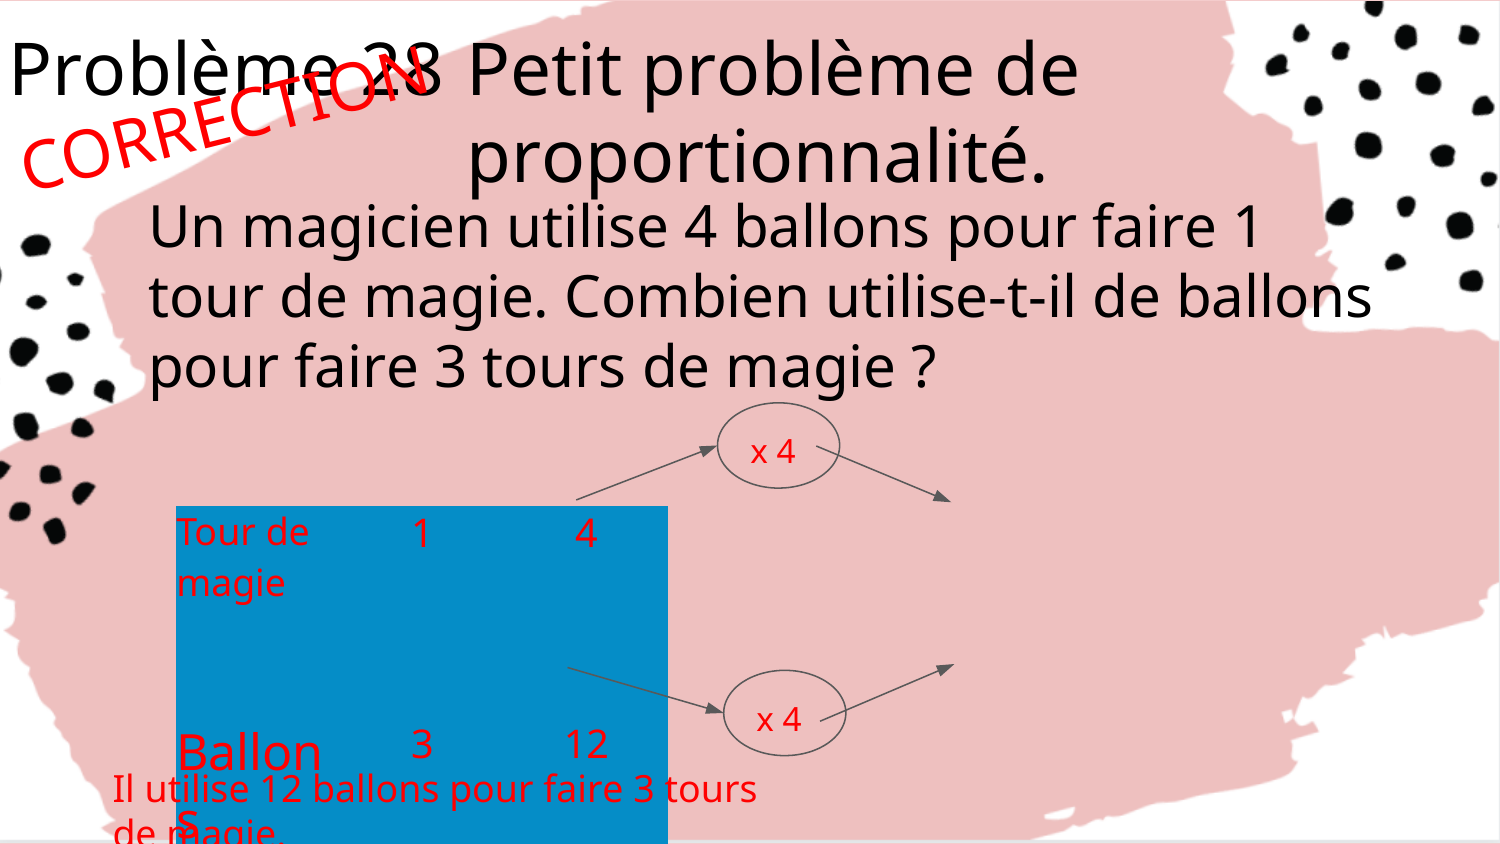

Problème 28
Petit problème de proportionnalité.
CORRECTION
Un magicien utilise 4 ballons pour faire 1 tour de magie. Combien utilise-t-il de ballons pour faire 3 tours de magie ?
x 4
| Tour de magie | 1 | 4 |
| --- | --- | --- |
| Ballons | 3 | 12 |
x 4
Il utilise 12 ballons pour faire 3 tours de magie.